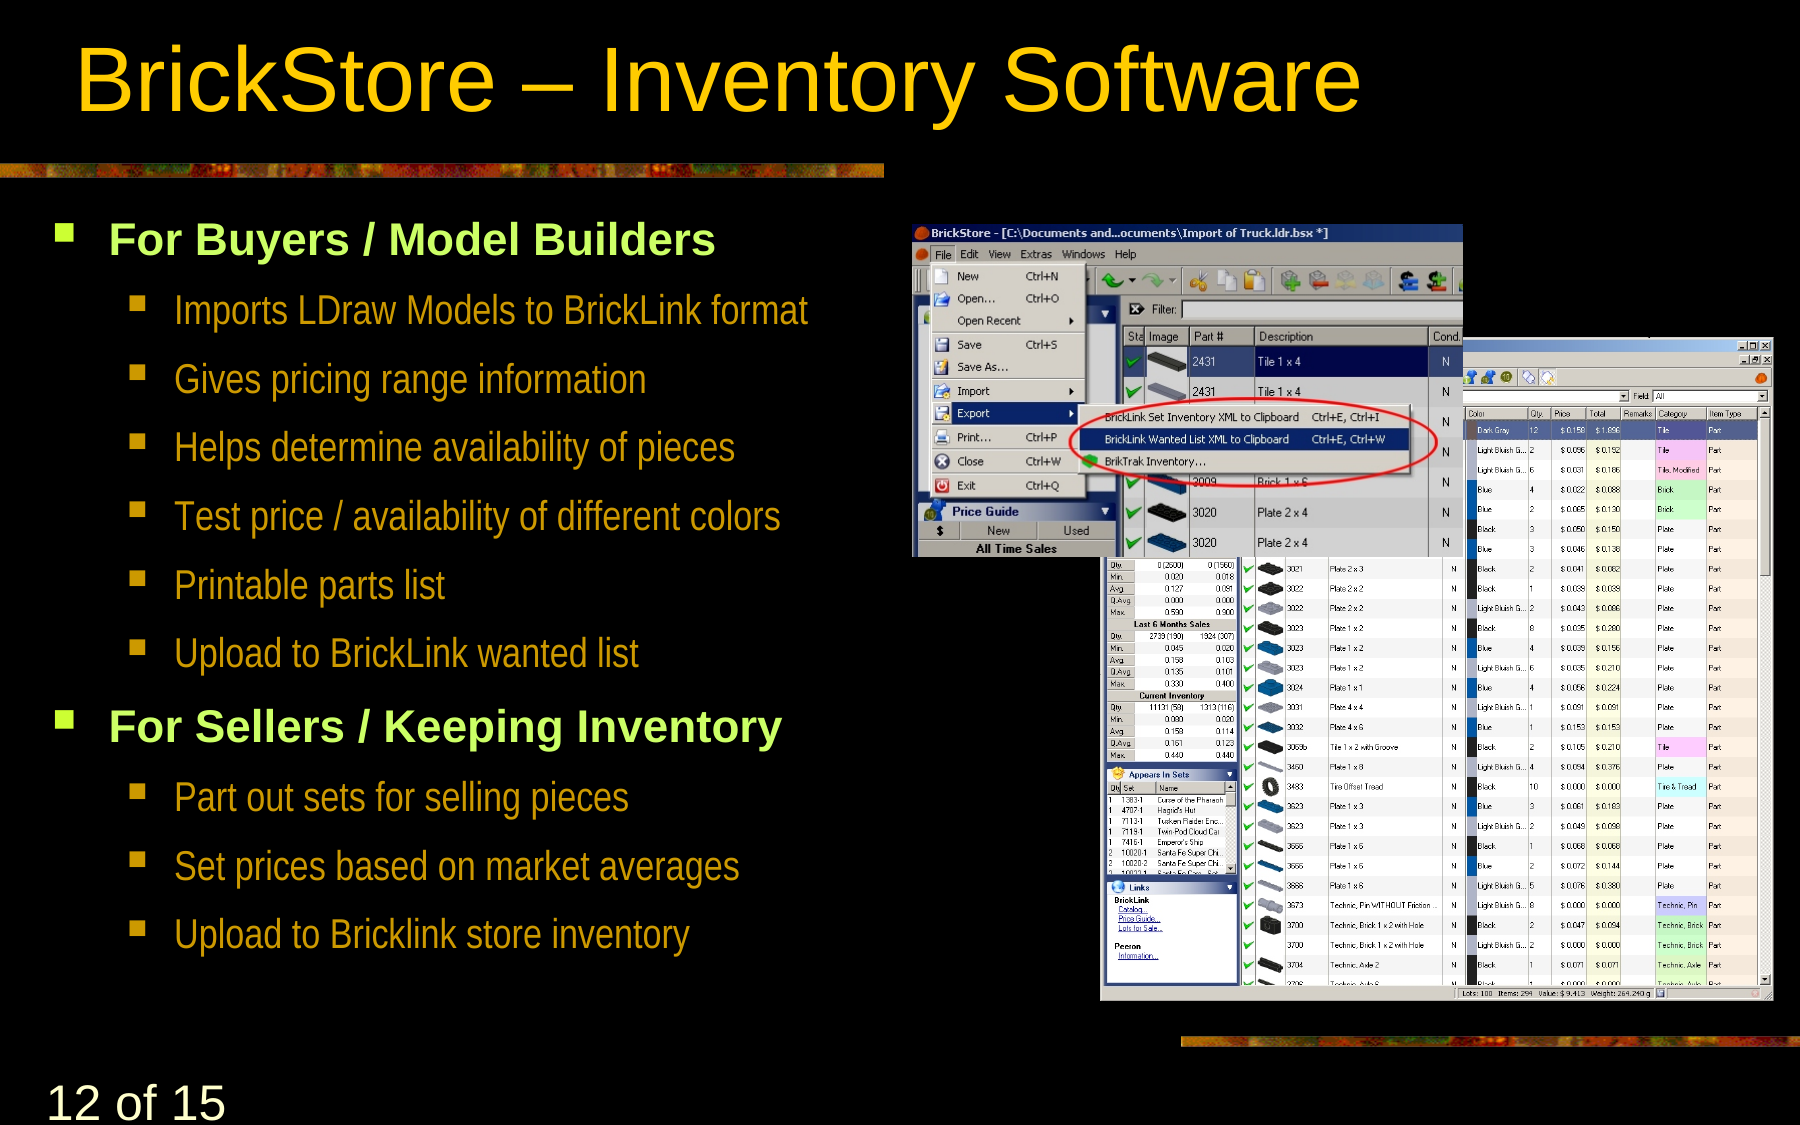

# BrickStore – Inventory Software
For Buyers / Model Builders
Imports LDraw Models to BrickLink format
Gives pricing range information
Helps determine availability of pieces
Test price / availability of different colors
Printable parts list
Upload to BrickLink wanted list
For Sellers / Keeping Inventory
Part out sets for selling pieces
Set prices based on market averages
Upload to Bricklink store inventory